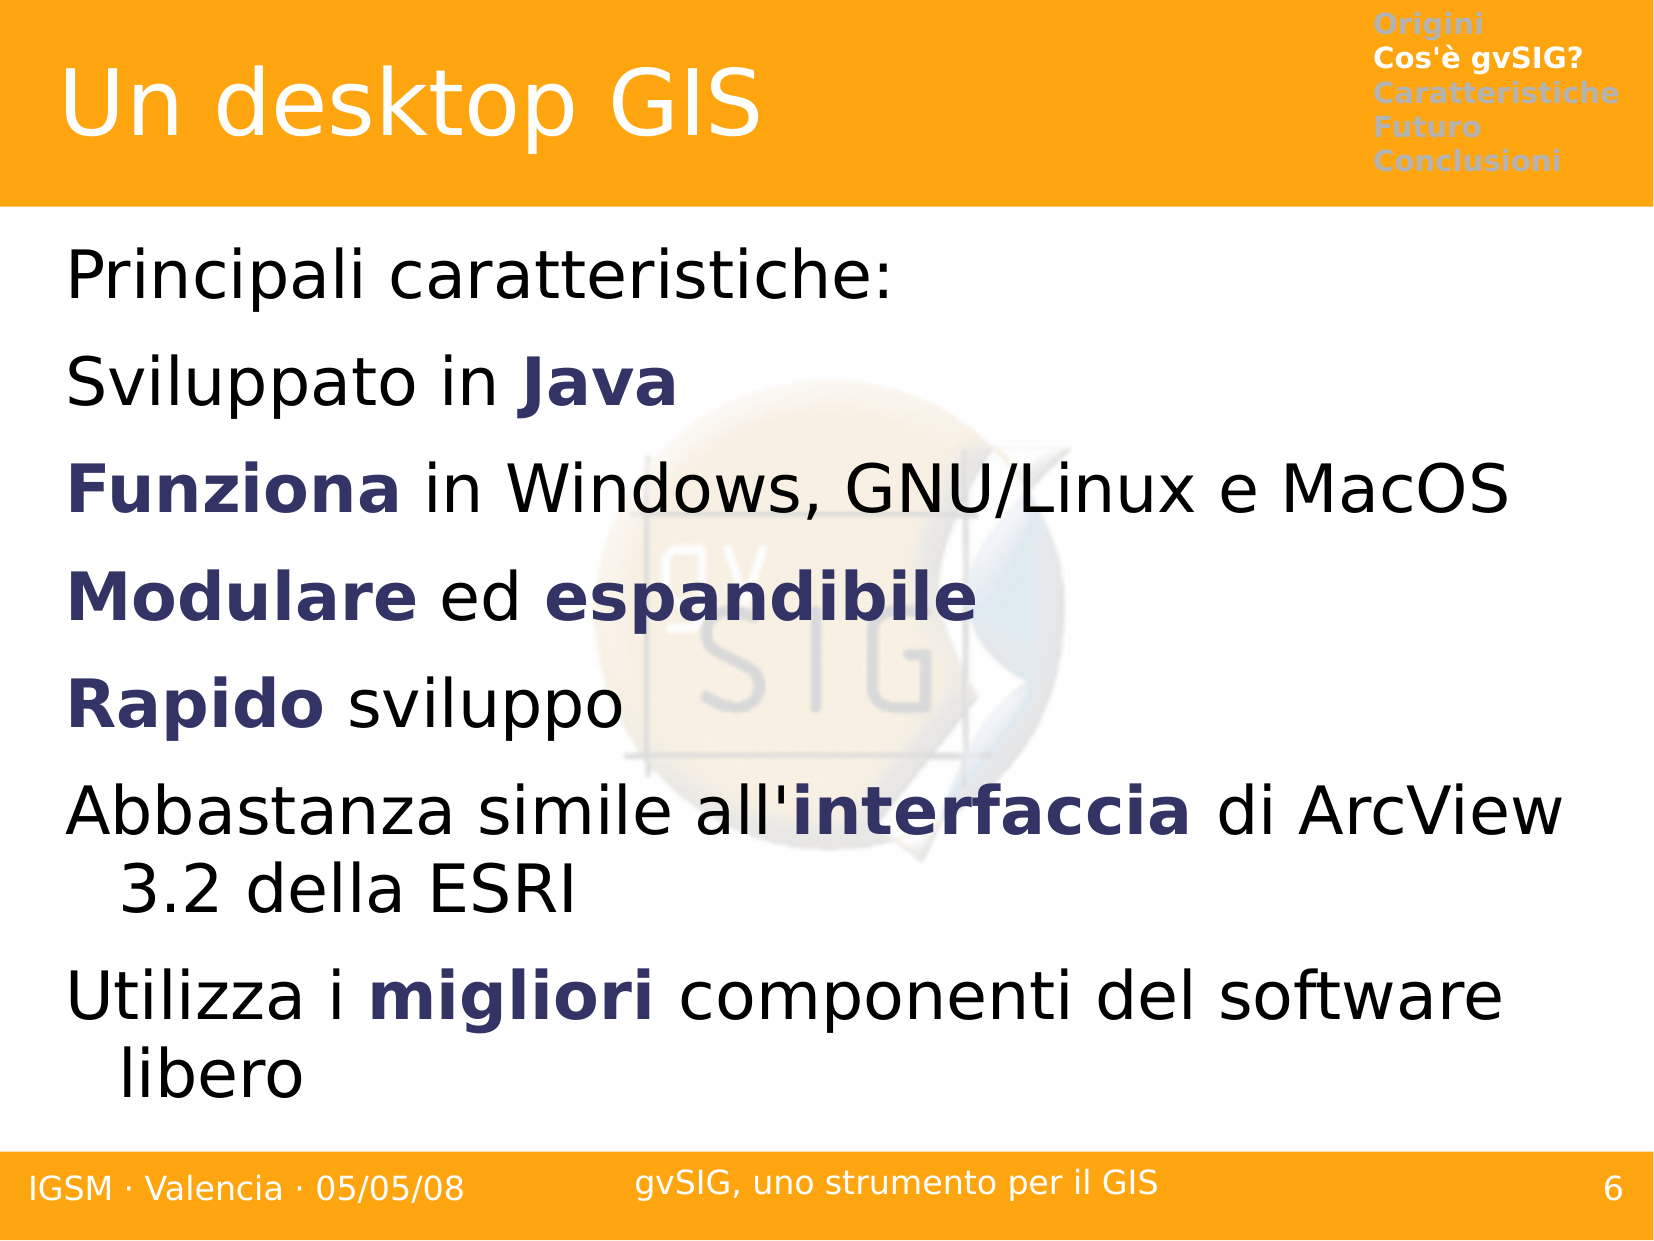

Origini
Cos'è gvSIG?
Caratteristiche
Futuro
Conclusioni
# Un desktop GIS
Principali caratteristiche:
Sviluppato in Java
Funziona in Windows, GNU/Linux e MacOS
Modulare ed espandibile
Rapido sviluppo
Abbastanza simile all'interfaccia di ArcView 3.2 della ESRI
Utilizza i migliori componenti del software libero
gvSIG, uno strumento per il GIS
IGSM · Valencia · 05/05/08
6